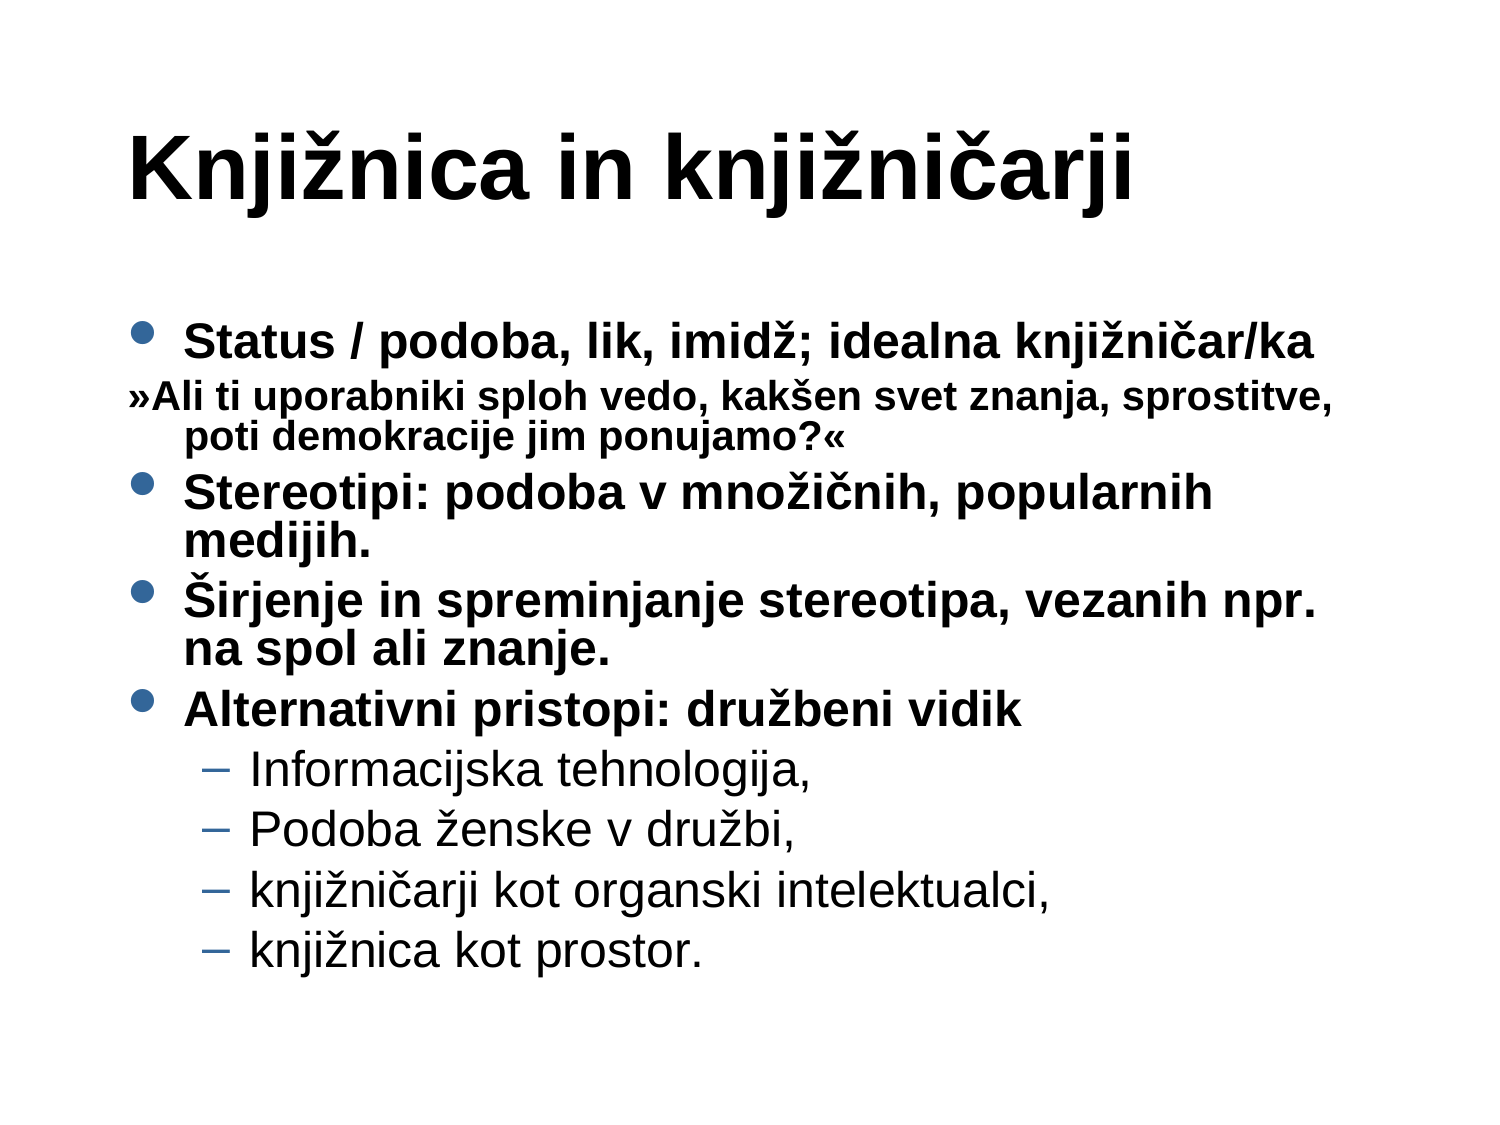

# Knjižnica in knjižničarji
Status / podoba, lik, imidž; idealna knjižničar/ka
»Ali ti uporabniki sploh vedo, kakšen svet znanja, sprostitve, poti demokracije jim ponujamo?«
Stereotipi: podoba v množičnih, popularnih medijih.
Širjenje in spreminjanje stereotipa, vezanih npr. na spol ali znanje.
Alternativni pristopi: družbeni vidik
Informacijska tehnologija,
Podoba ženske v družbi,
knjižničarji kot organski intelektualci,
knjižnica kot prostor.